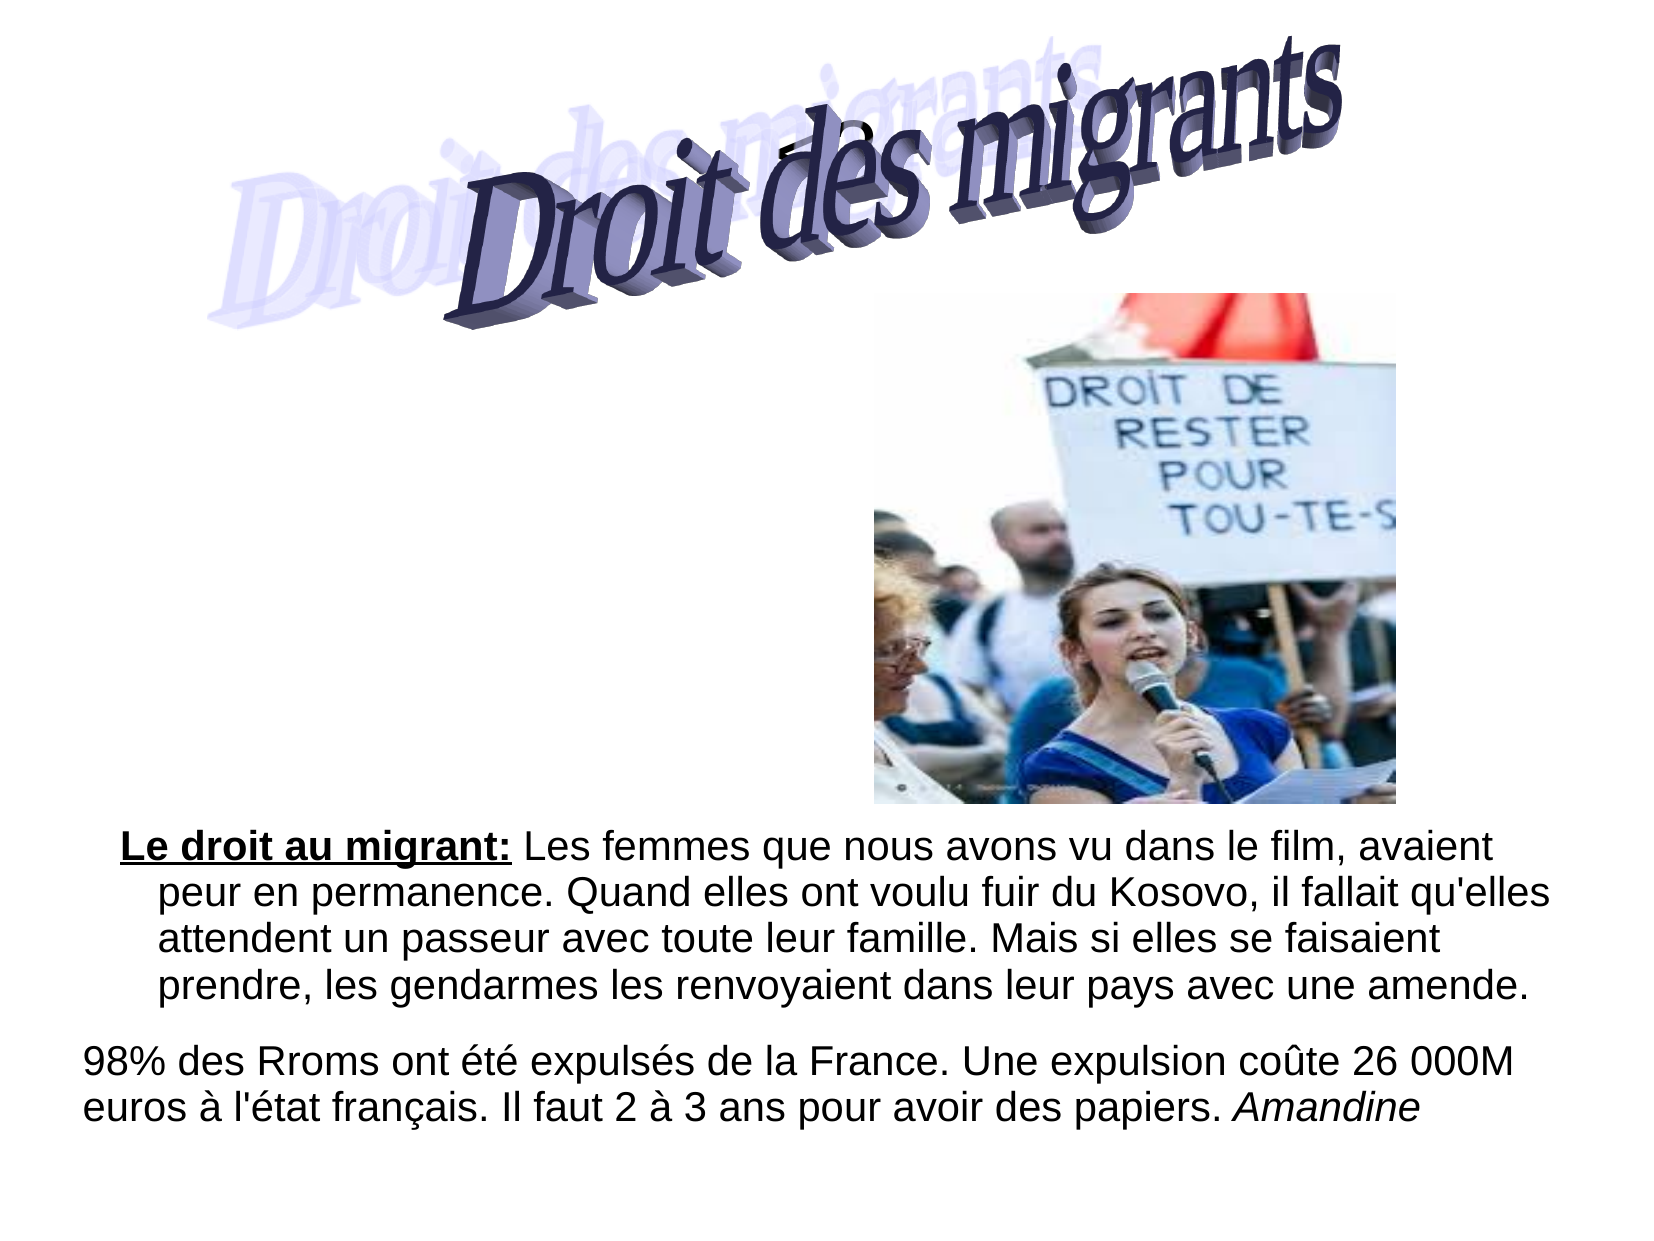

Droit des migrants
# <3
Le droit au migrant: Les femmes que nous avons vu dans le film, avaient peur en permanence. Quand elles ont voulu fuir du Kosovo, il fallait qu'elles attendent un passeur avec toute leur famille. Mais si elles se faisaient prendre, les gendarmes les renvoyaient dans leur pays avec une amende.
98% des Rroms ont été expulsés de la France. Une expulsion coûte 26 000M euros à l'état français. Il faut 2 à 3 ans pour avoir des papiers. Amandine